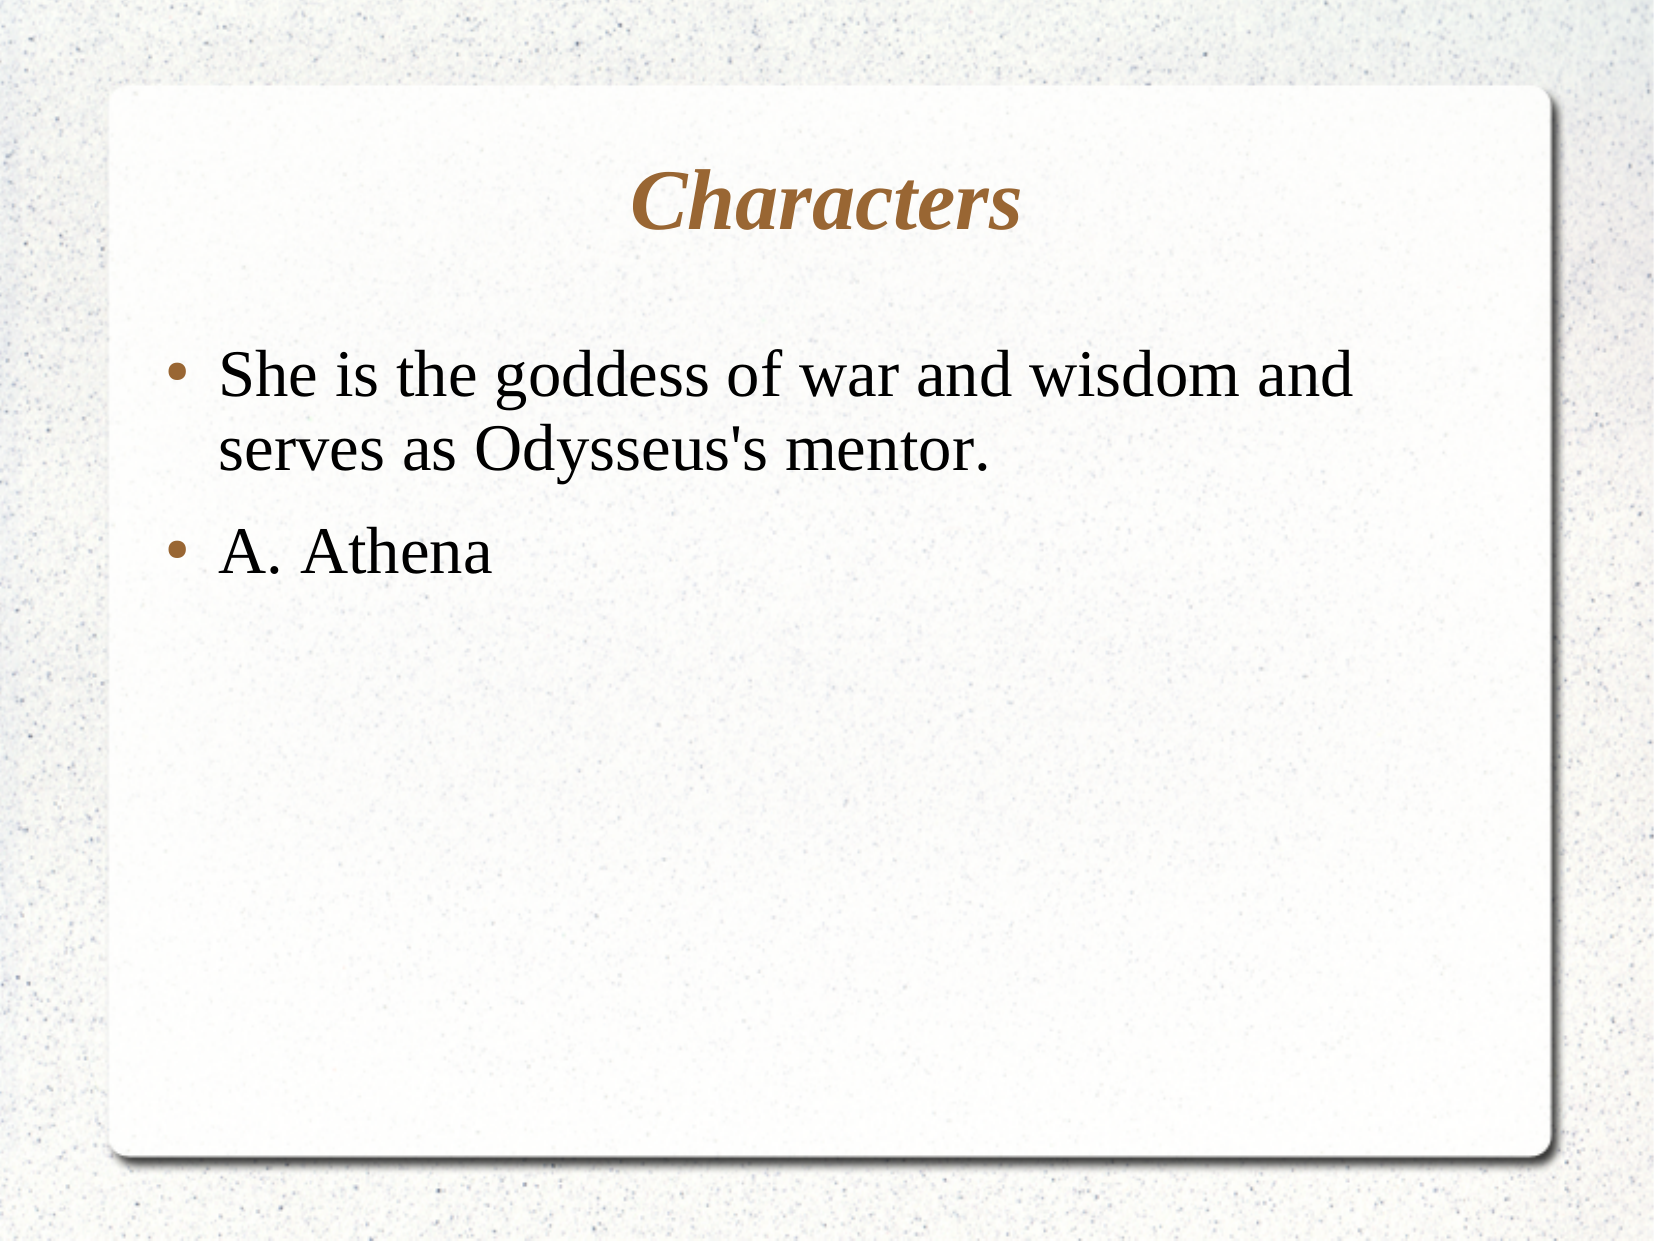

# Characters
She is the goddess of war and wisdom and serves as Odysseus's mentor.
A. Athena